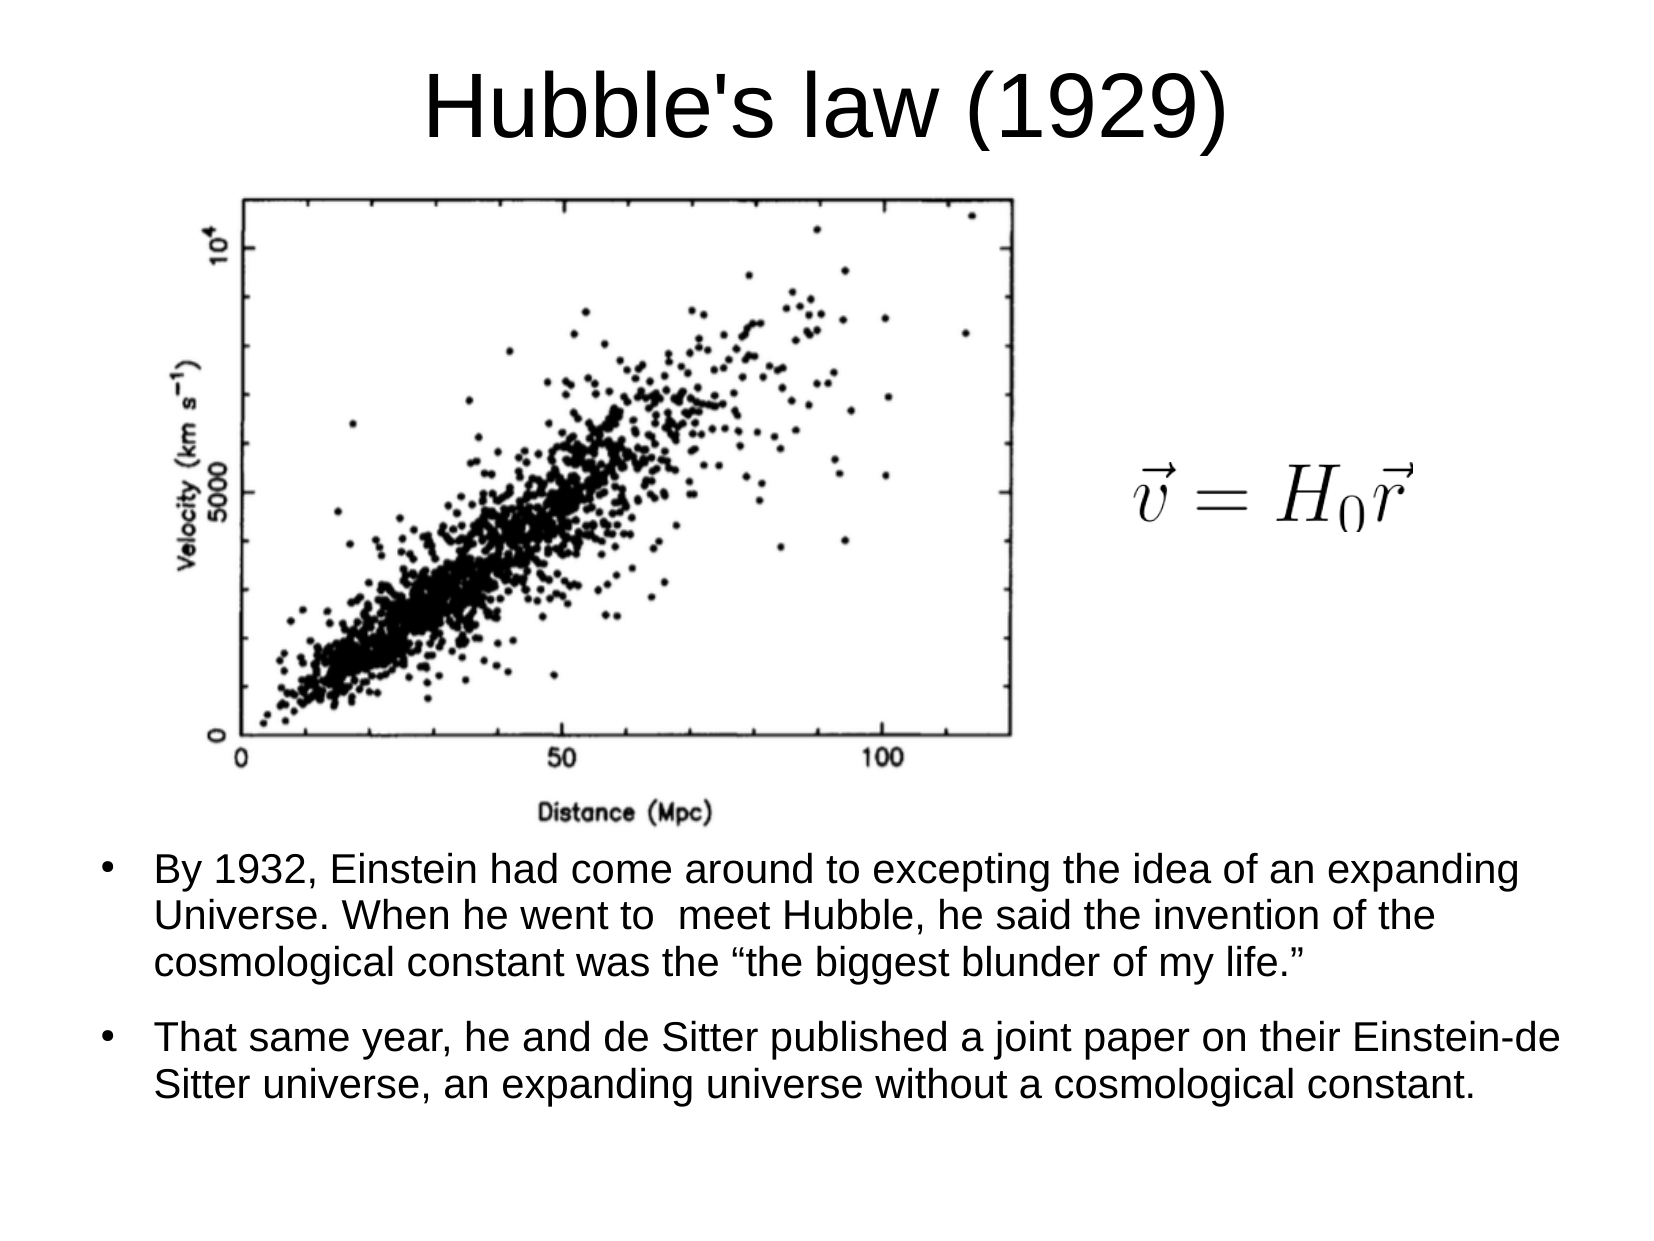

# Hubble's law (1929)
By 1932, Einstein had come around to excepting the idea of an expanding Universe. When he went to meet Hubble, he said the invention of the cosmological constant was the “the biggest blunder of my life.”
That same year, he and de Sitter published a joint paper on their Einstein-de Sitter universe, an expanding universe without a cosmological constant.